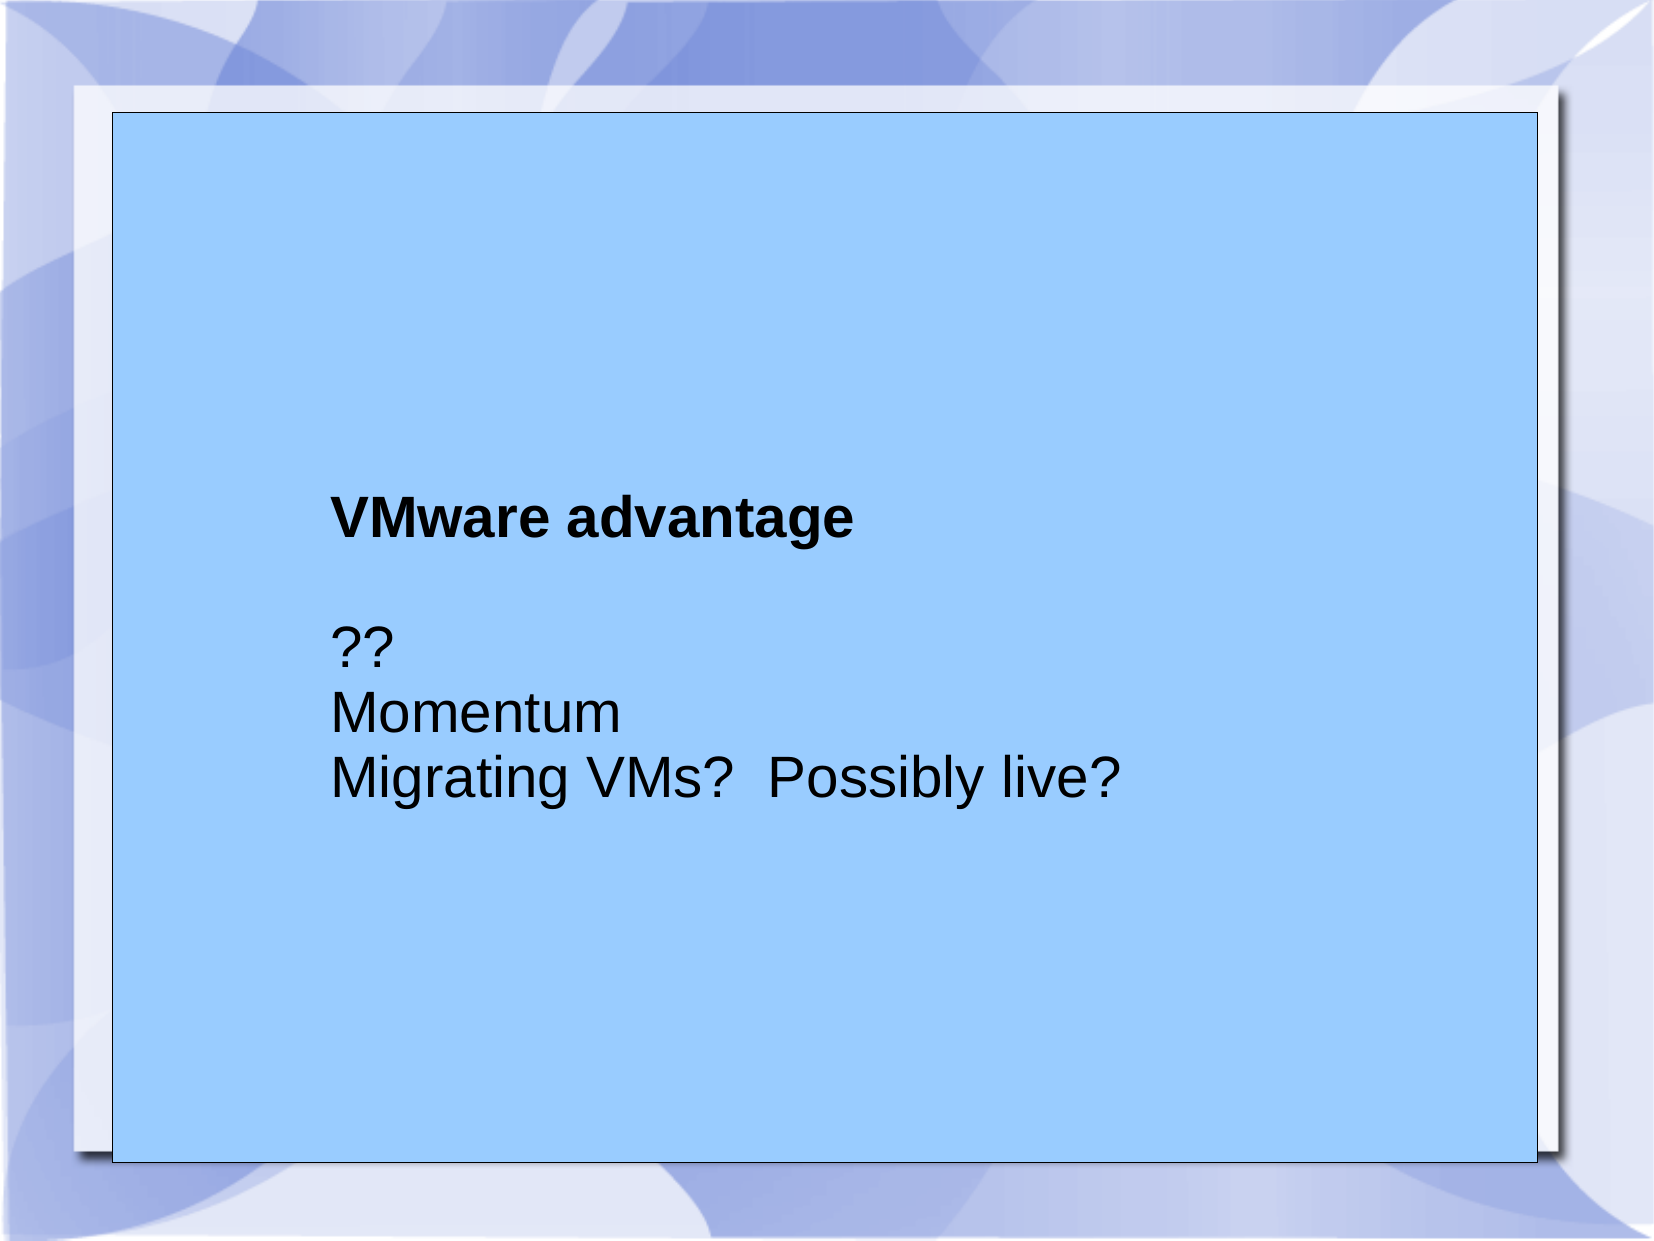

VMware advantage
??
Momentum
Migrating VMs? Possibly live?